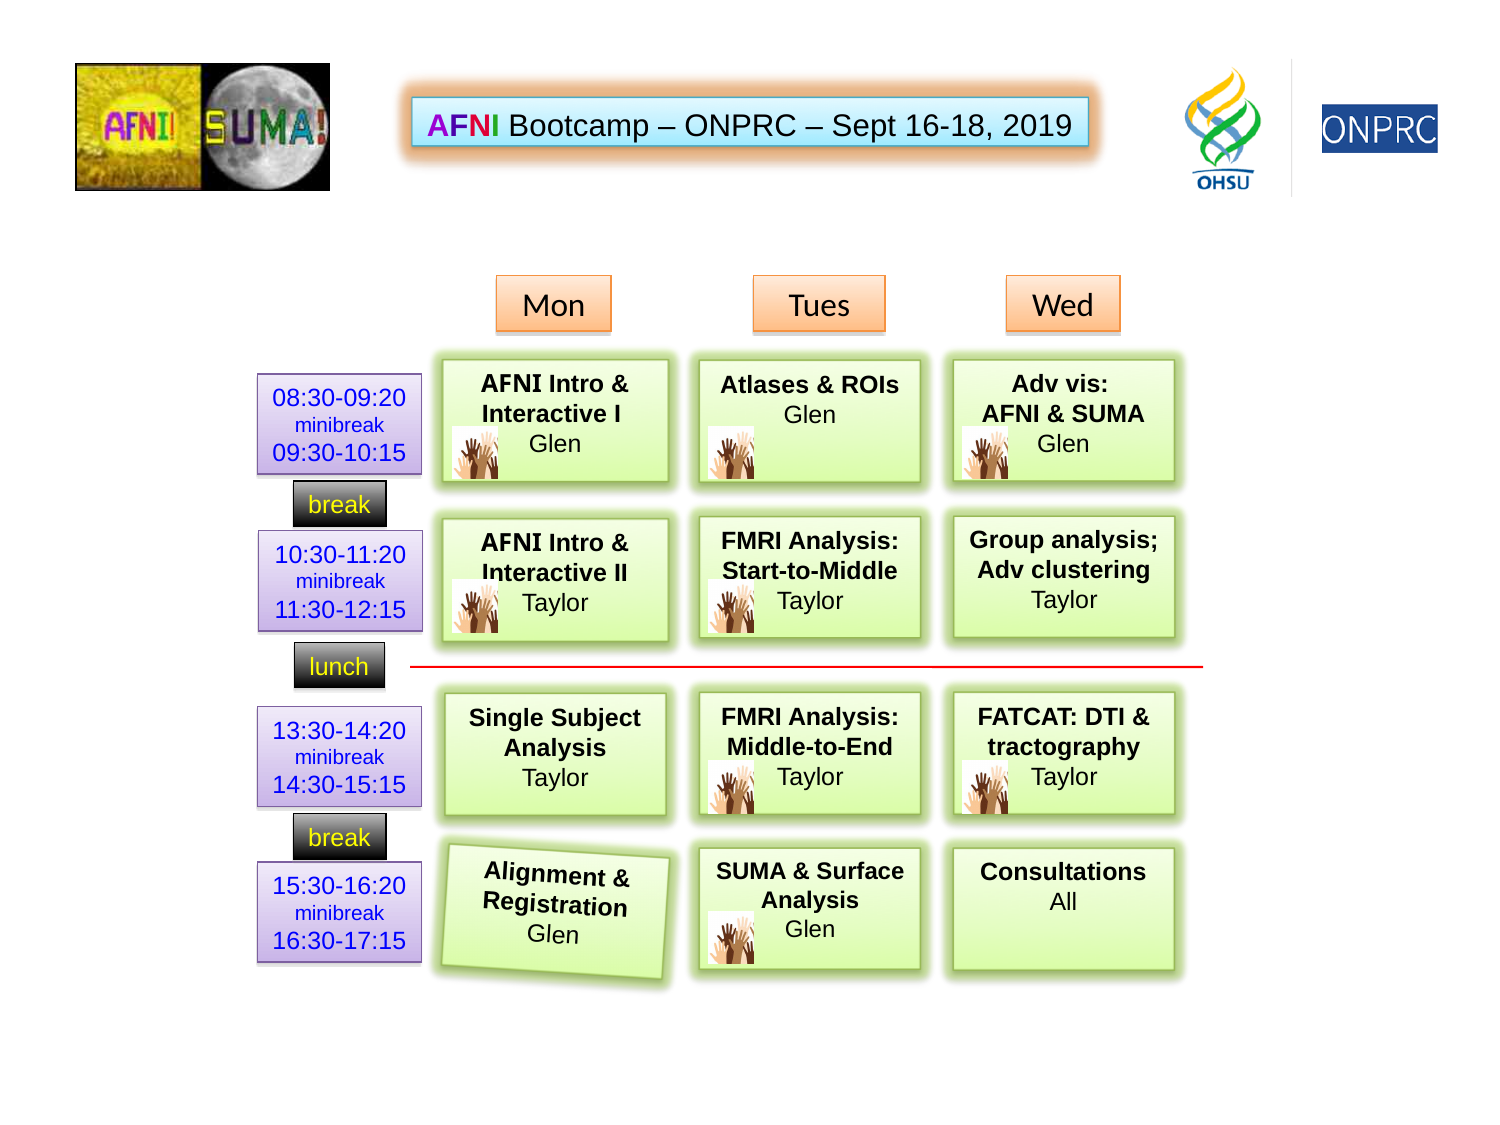

More Surface Analysis: SUMA
Glen
AFNI Bootcamp – ONPRC – Sept 16-18, 2019
AFNI
Introduction
Cox
Mon
Tues
Wed
FMRI Clustering
Cox
AFNI Intro &
Interactive I
Glen
Adv vis:
AFNI & SUMA
Glen
Atlases & ROIs
Glen
08:30-09:20
minibreak
09:30-10:15
More DTI; FMRI Clustering
Taylor
break
FMRI Analysis: Start-to-Middle
Taylor
Group analysis; Adv clustering
Taylor
AFNI Intro &
Interactive II
Taylor
10:30-11:20
minibreak
11:30-12:15
lunch
FMRI Analysis: Middle-to-End
Taylor
FATCAT: DTI & tractography
Taylor
Regression Hands-On
Reynolds
Single Subject Analysis
Taylor
SUMA
Reynolds
13:30-14:20
minibreak
14:30-15:15
break
Advanced Regression++*
Cox
Alignment & Registration
Glen
Consultations
All
SUMA & Surface Analysis
Glen
15:30-16:20
minibreak
16:30-17:15
Resting State & InstaCorr
Cox
Group Analysis Hands-On
Chen